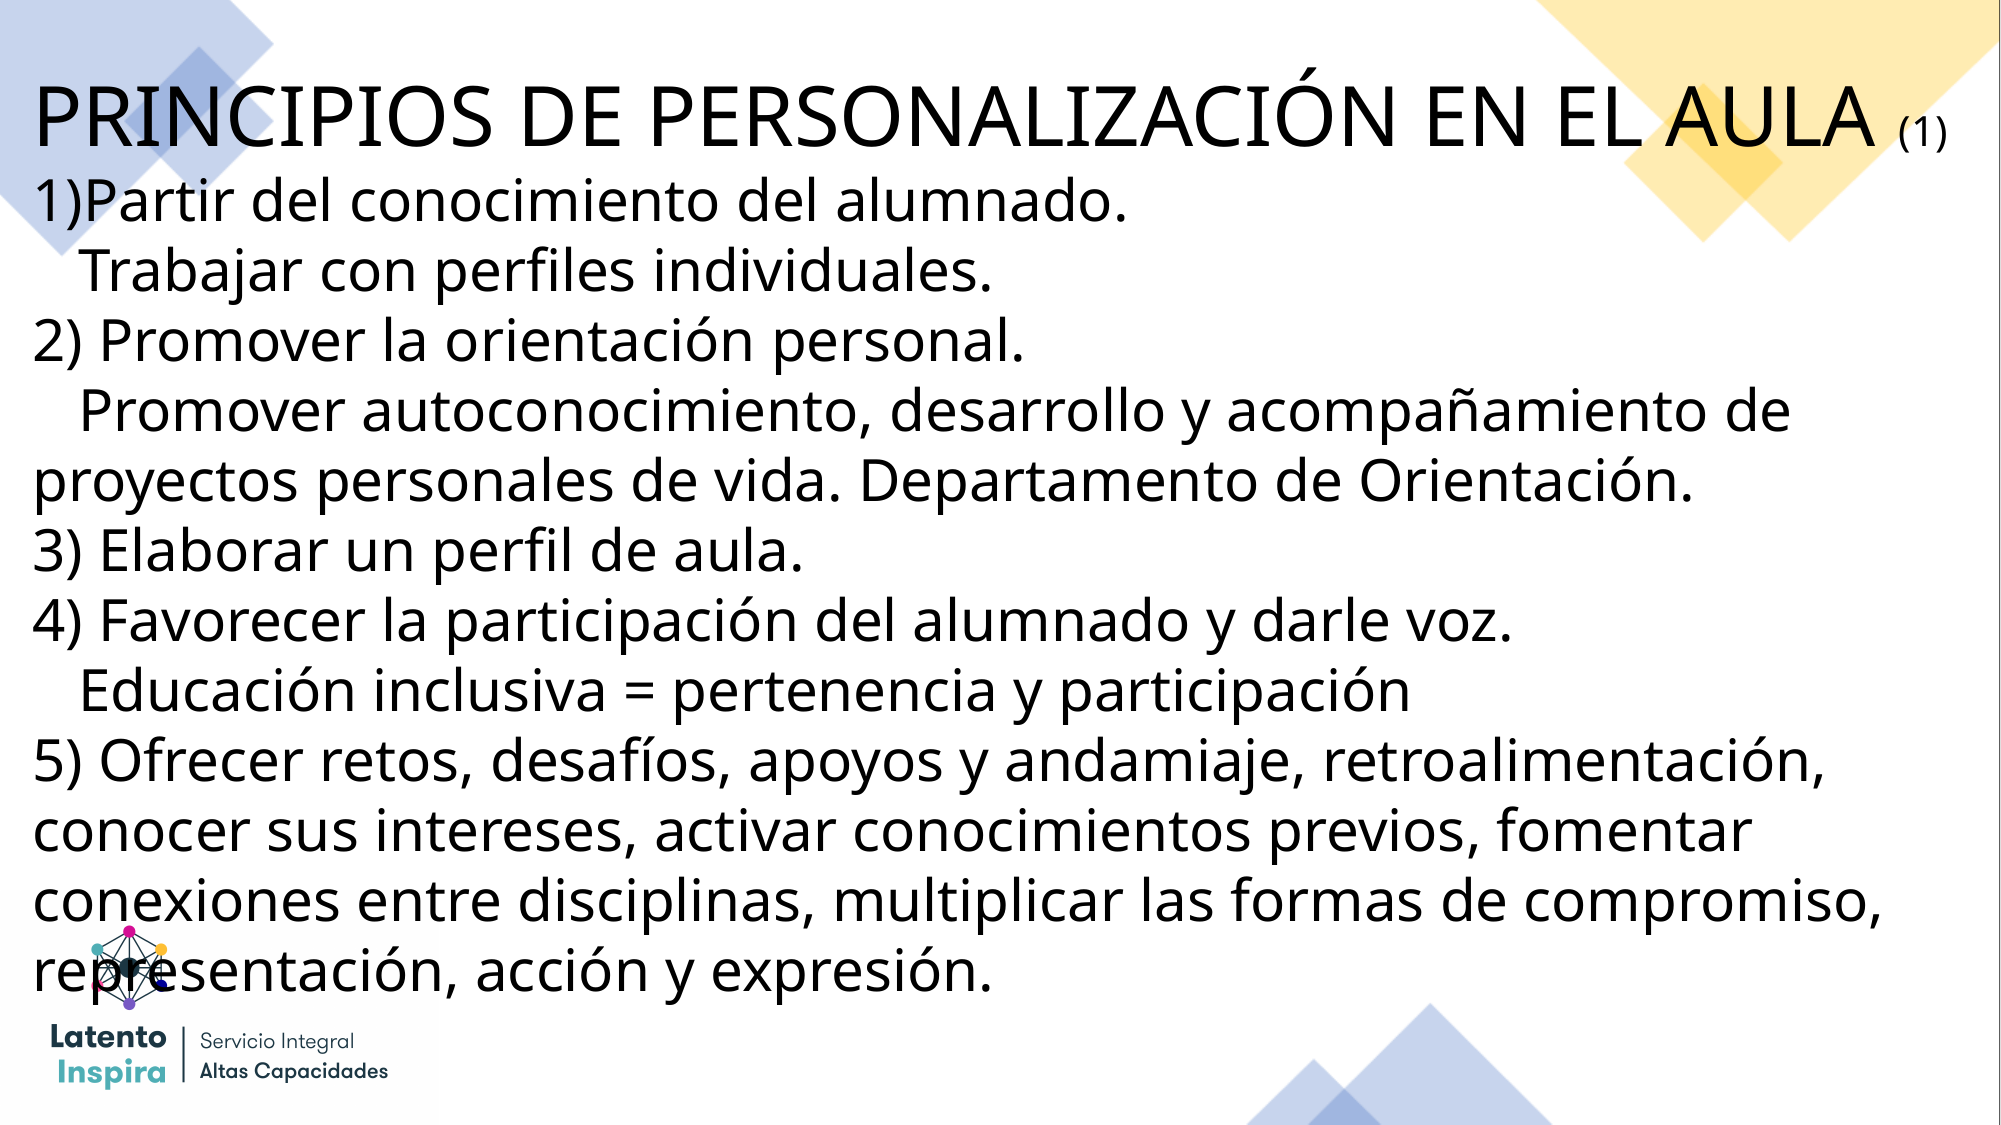

PRINCIPIOS DE PERSONALIZACIÓN EN EL AULA (1)
1)Partir del conocimiento del alumnado.
 Trabajar con perfiles individuales.
2) Promover la orientación personal.
 Promover autoconocimiento, desarrollo y acompañamiento de proyectos personales de vida. Departamento de Orientación.
3) Elaborar un perfil de aula.
4) Favorecer la participación del alumnado y darle voz.
 Educación inclusiva = pertenencia y participación
5) Ofrecer retos, desafíos, apoyos y andamiaje, retroalimentación, conocer sus intereses, activar conocimientos previos, fomentar conexiones entre disciplinas, multiplicar las formas de compromiso, representación, acción y expresión.